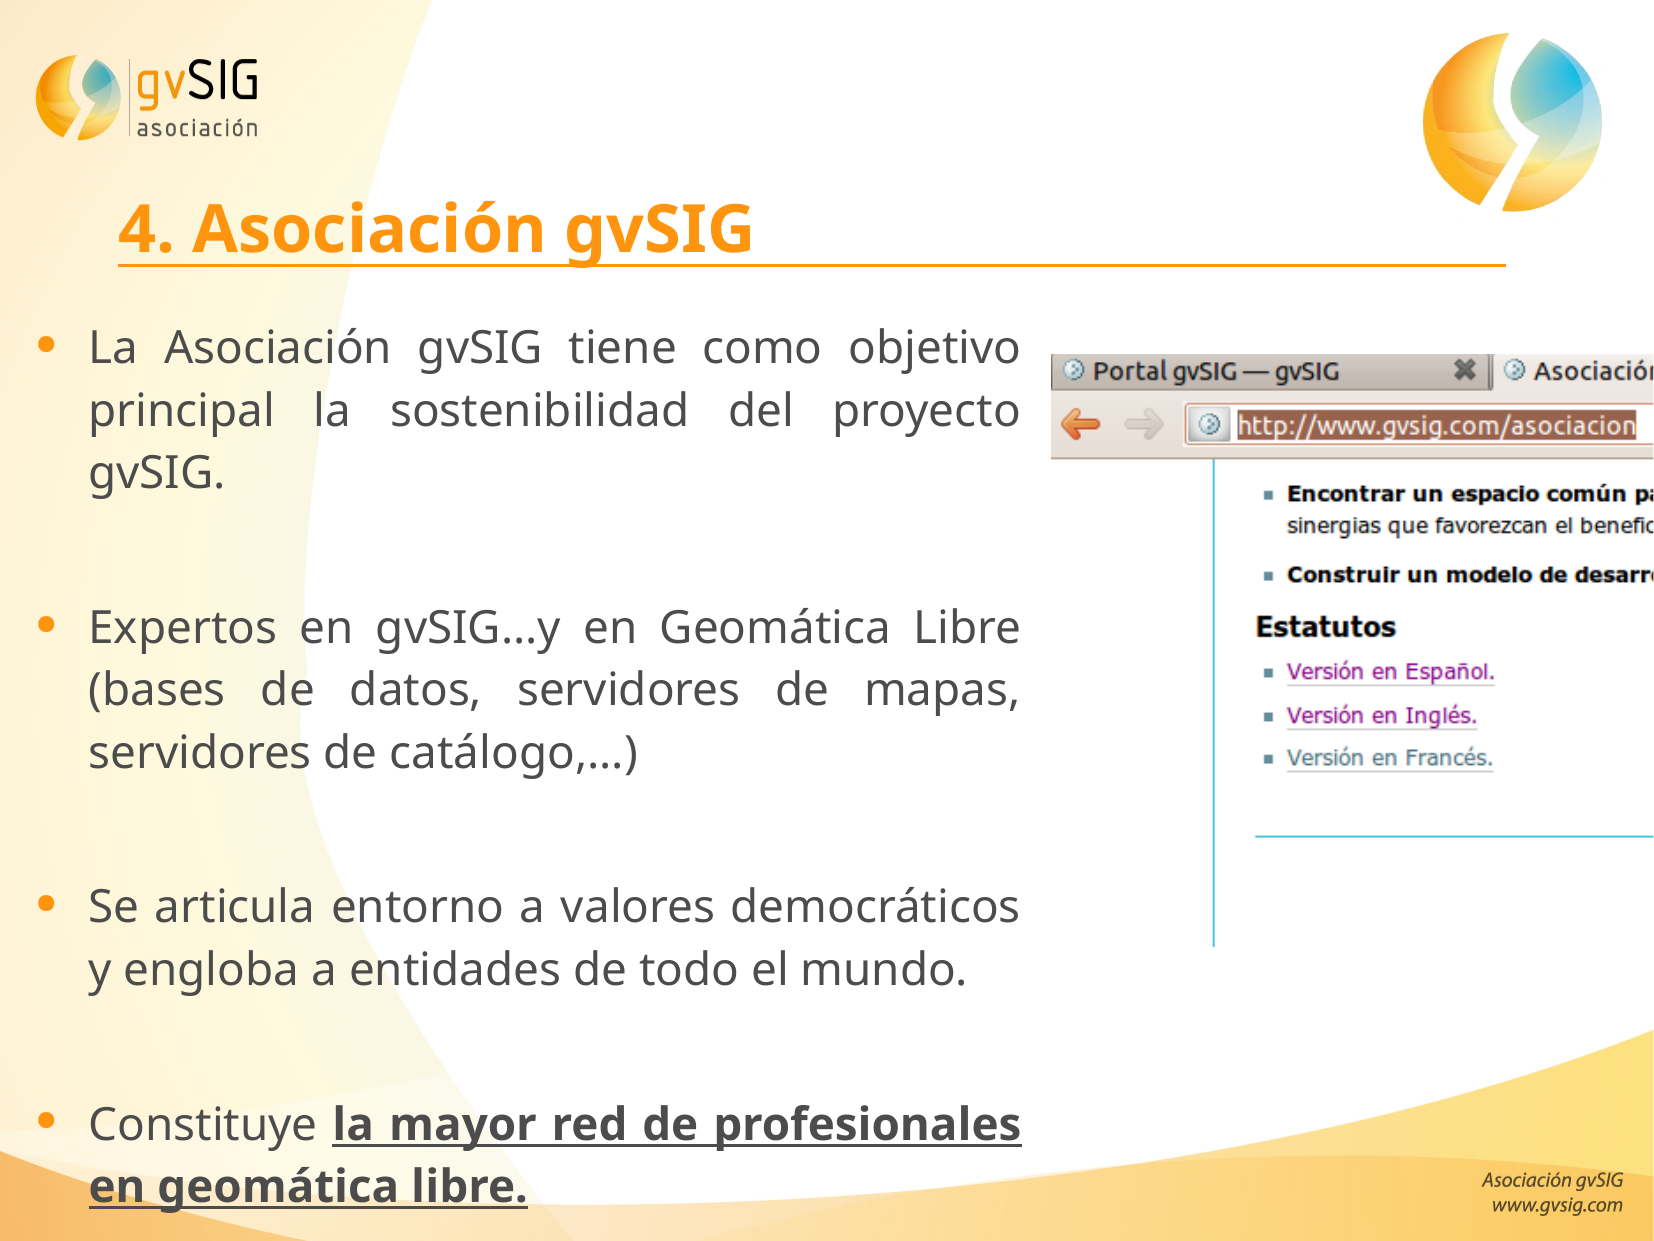

# 4. Asociación gvSIG
La Asociación gvSIG tiene como objetivo principal la sostenibilidad del proyecto gvSIG.
Expertos en gvSIG...y en Geomática Libre (bases de datos, servidores de mapas, servidores de catálogo,...)
Se articula entorno a valores democráticos y engloba a entidades de todo el mundo.
Constituye la mayor red de profesionales en geomática libre.